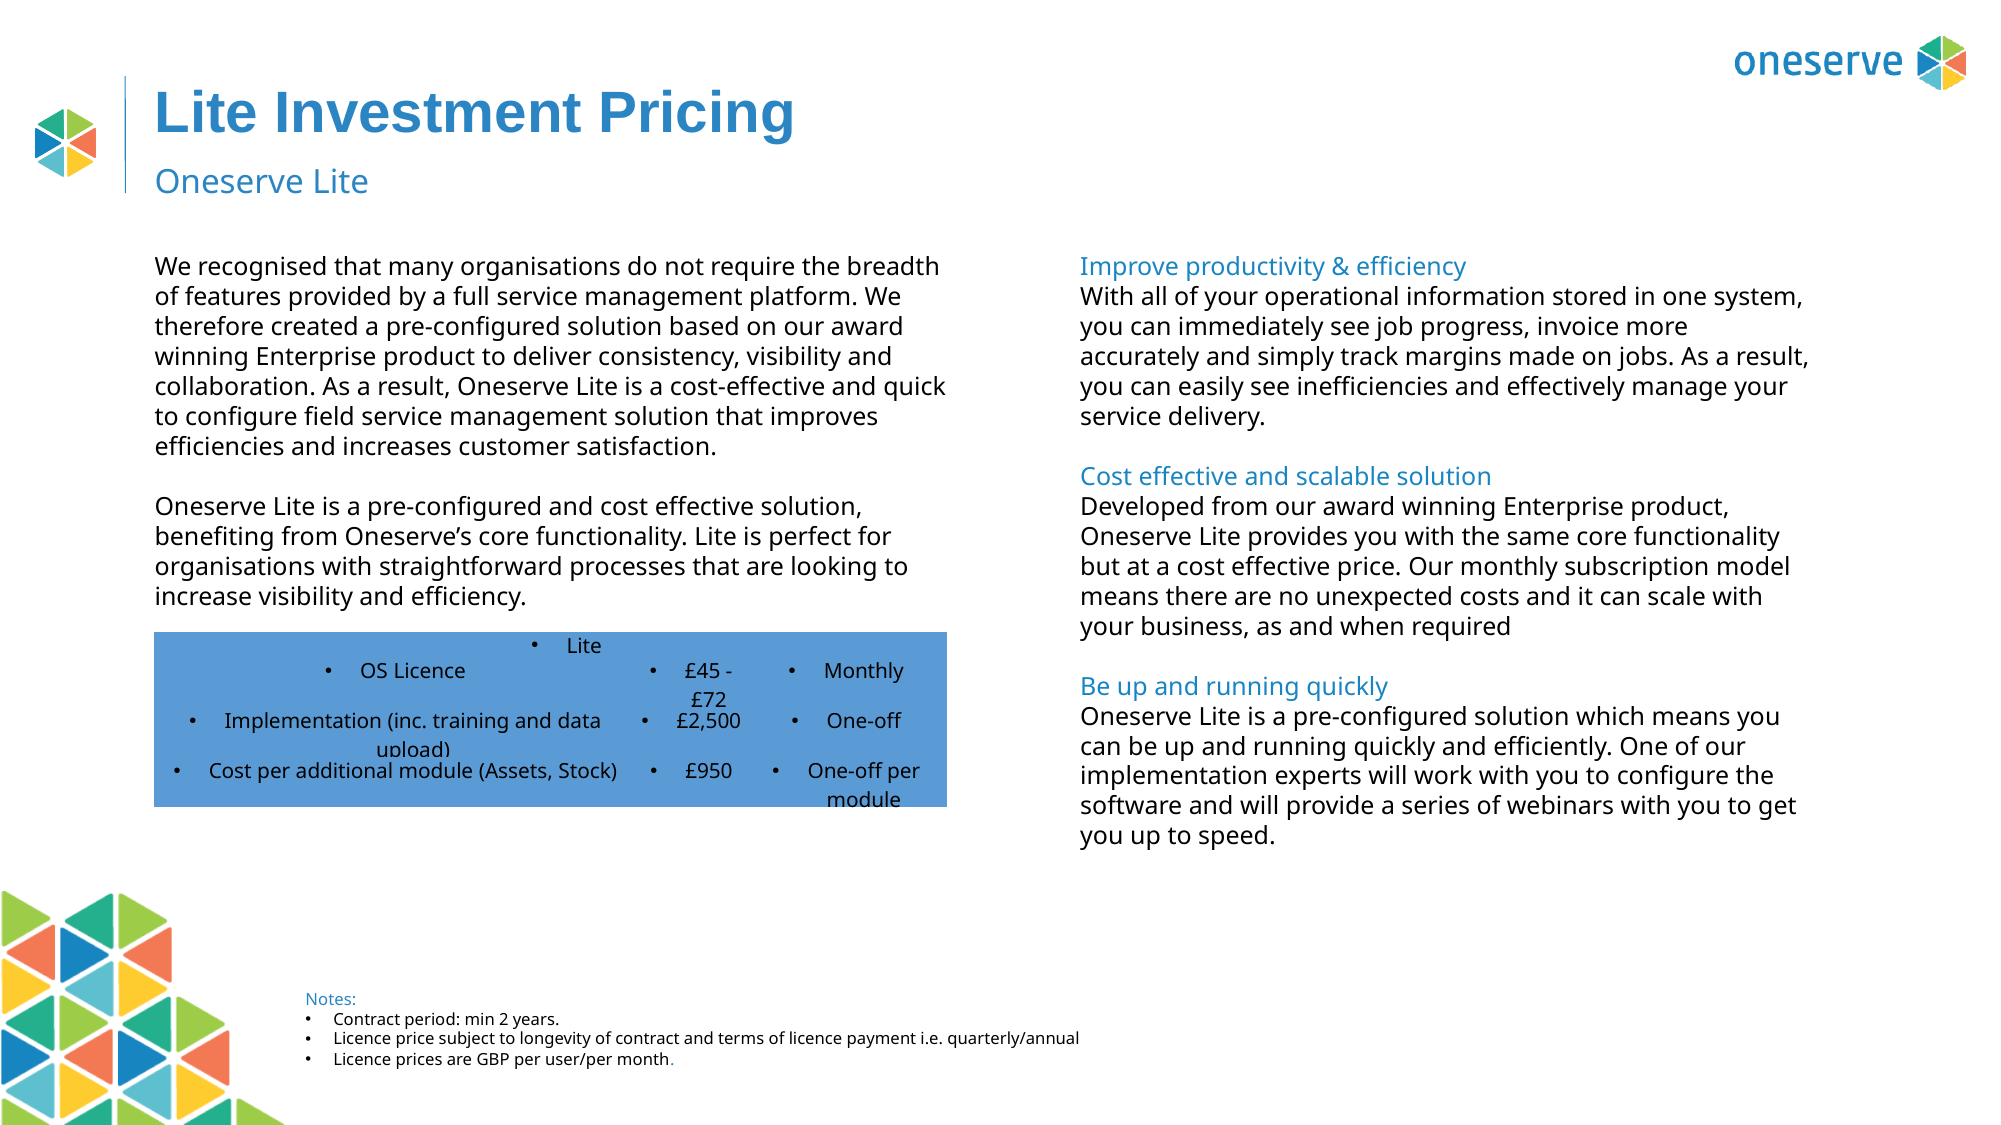

Lite Investment Pricing
Oneserve Lite
We recognised that many organisations do not require the breadth of features provided by a full service management platform. We therefore created a pre-configured solution based on our award winning Enterprise product to deliver consistency, visibility and collaboration. As a result, Oneserve Lite is a cost-effective and quick to configure field service management solution that improves efficiencies and increases customer satisfaction.
Oneserve Lite is a pre-configured and cost effective solution, benefiting from Oneserve’s core functionality. Lite is perfect for organisations with straightforward processes that are looking to increase visibility and efficiency.
Improve productivity & efficiency
With all of your operational information stored in one system, you can immediately see job progress, invoice more accurately and simply track margins made on jobs. As a result, you can easily see inefficiencies and effectively manage your service delivery.
Cost effective and scalable solution
Developed from our award winning Enterprise product, Oneserve Lite provides you with the same core functionality but at a cost effective price. Our monthly subscription model means there are no unexpected costs and it can scale with your business, as and when required
Be up and running quickly
Oneserve Lite is a pre-configured solution which means you can be up and running quickly and efficiently. One of our implementation experts will work with you to configure the software and will provide a series of webinars with you to get you up to speed.
| Lite | | |
| --- | --- | --- |
| OS Licence | £45 - £72 | Monthly |
| Implementation (inc. training and data upload) | £2,500 | One-off |
| Cost per additional module (Assets, Stock) | £950 | One-off per module |
Notes:
Contract period: min 2 years.
Licence price subject to longevity of contract and terms of licence payment i.e. quarterly/annual
Licence prices are GBP per user/per month.